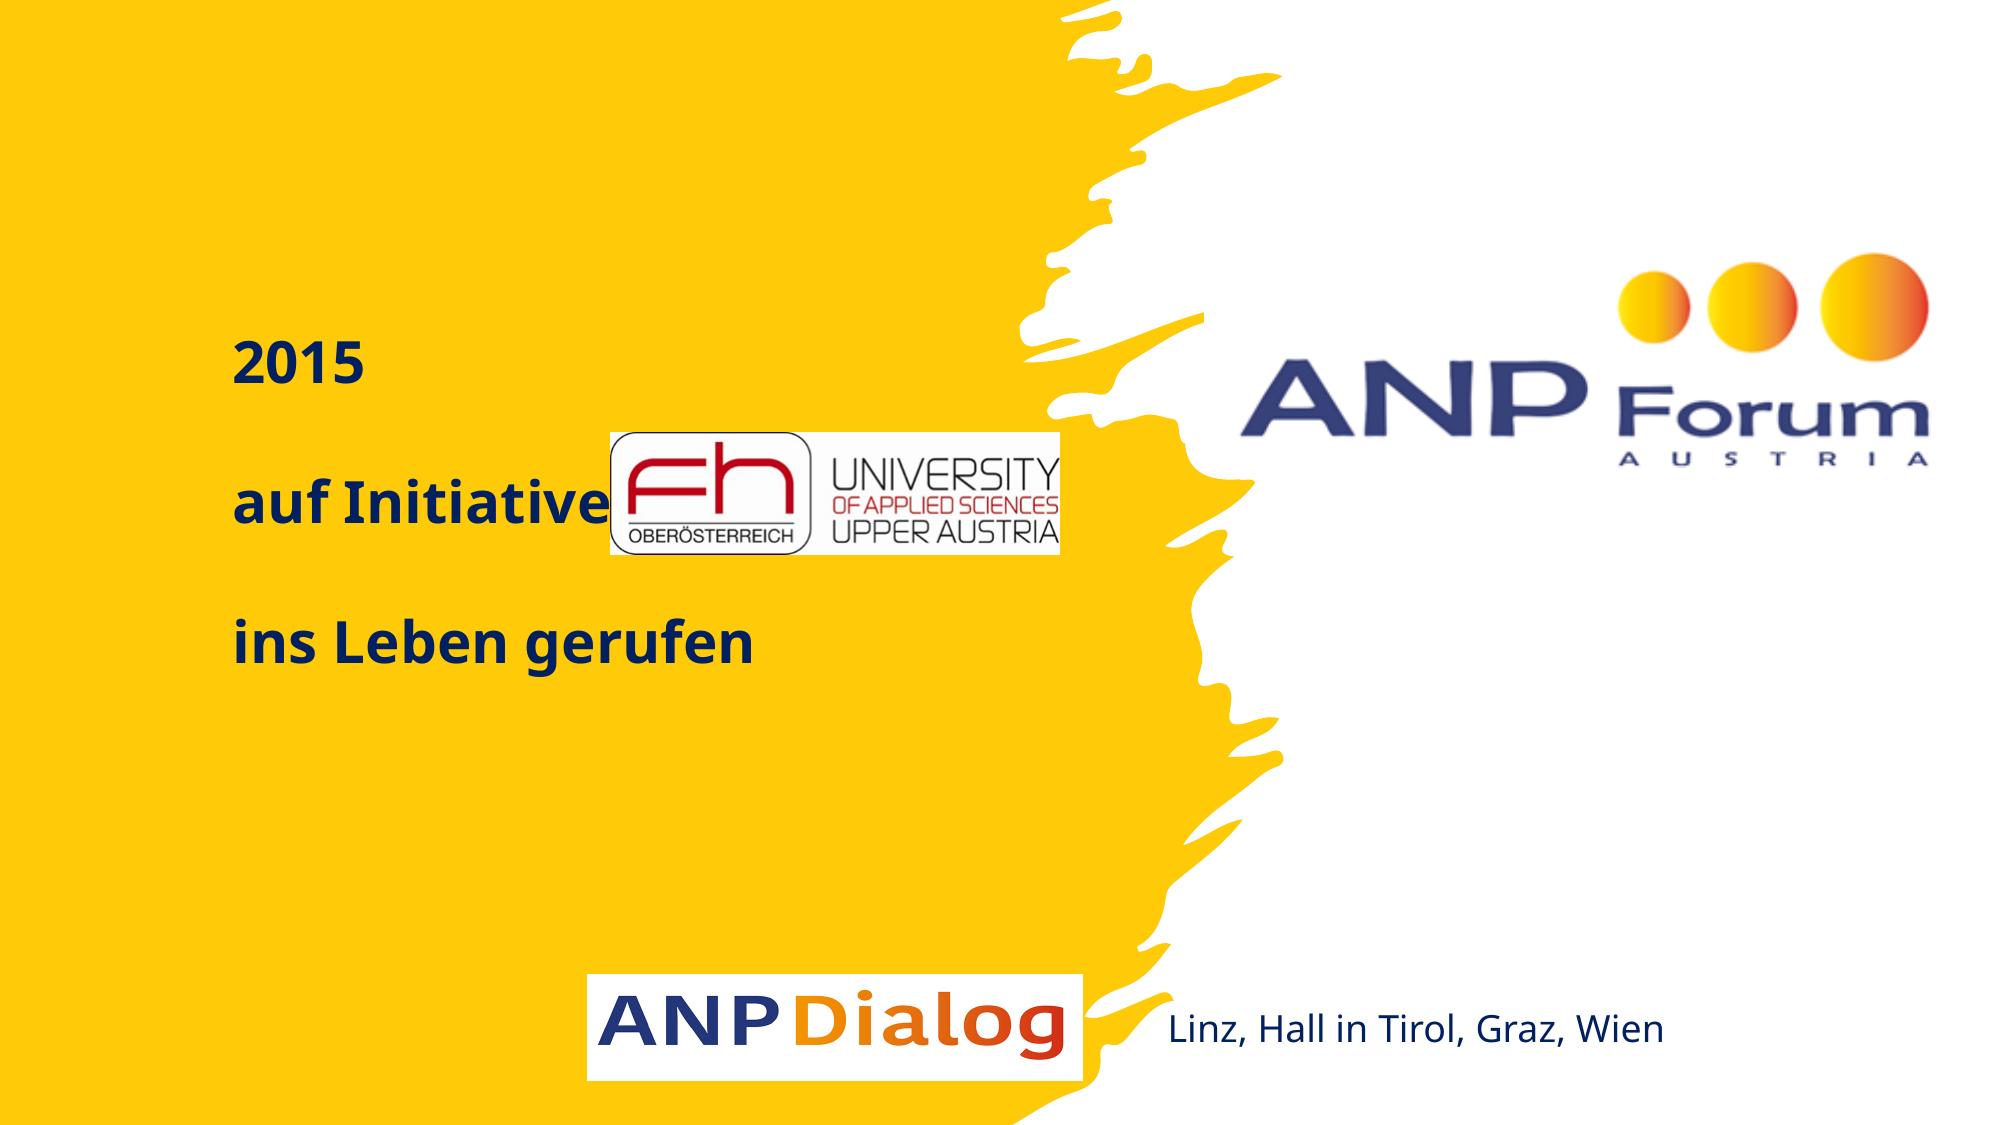

2015
auf Initiative
ins Leben gerufen
Linz, Hall in Tirol, Graz, Wien